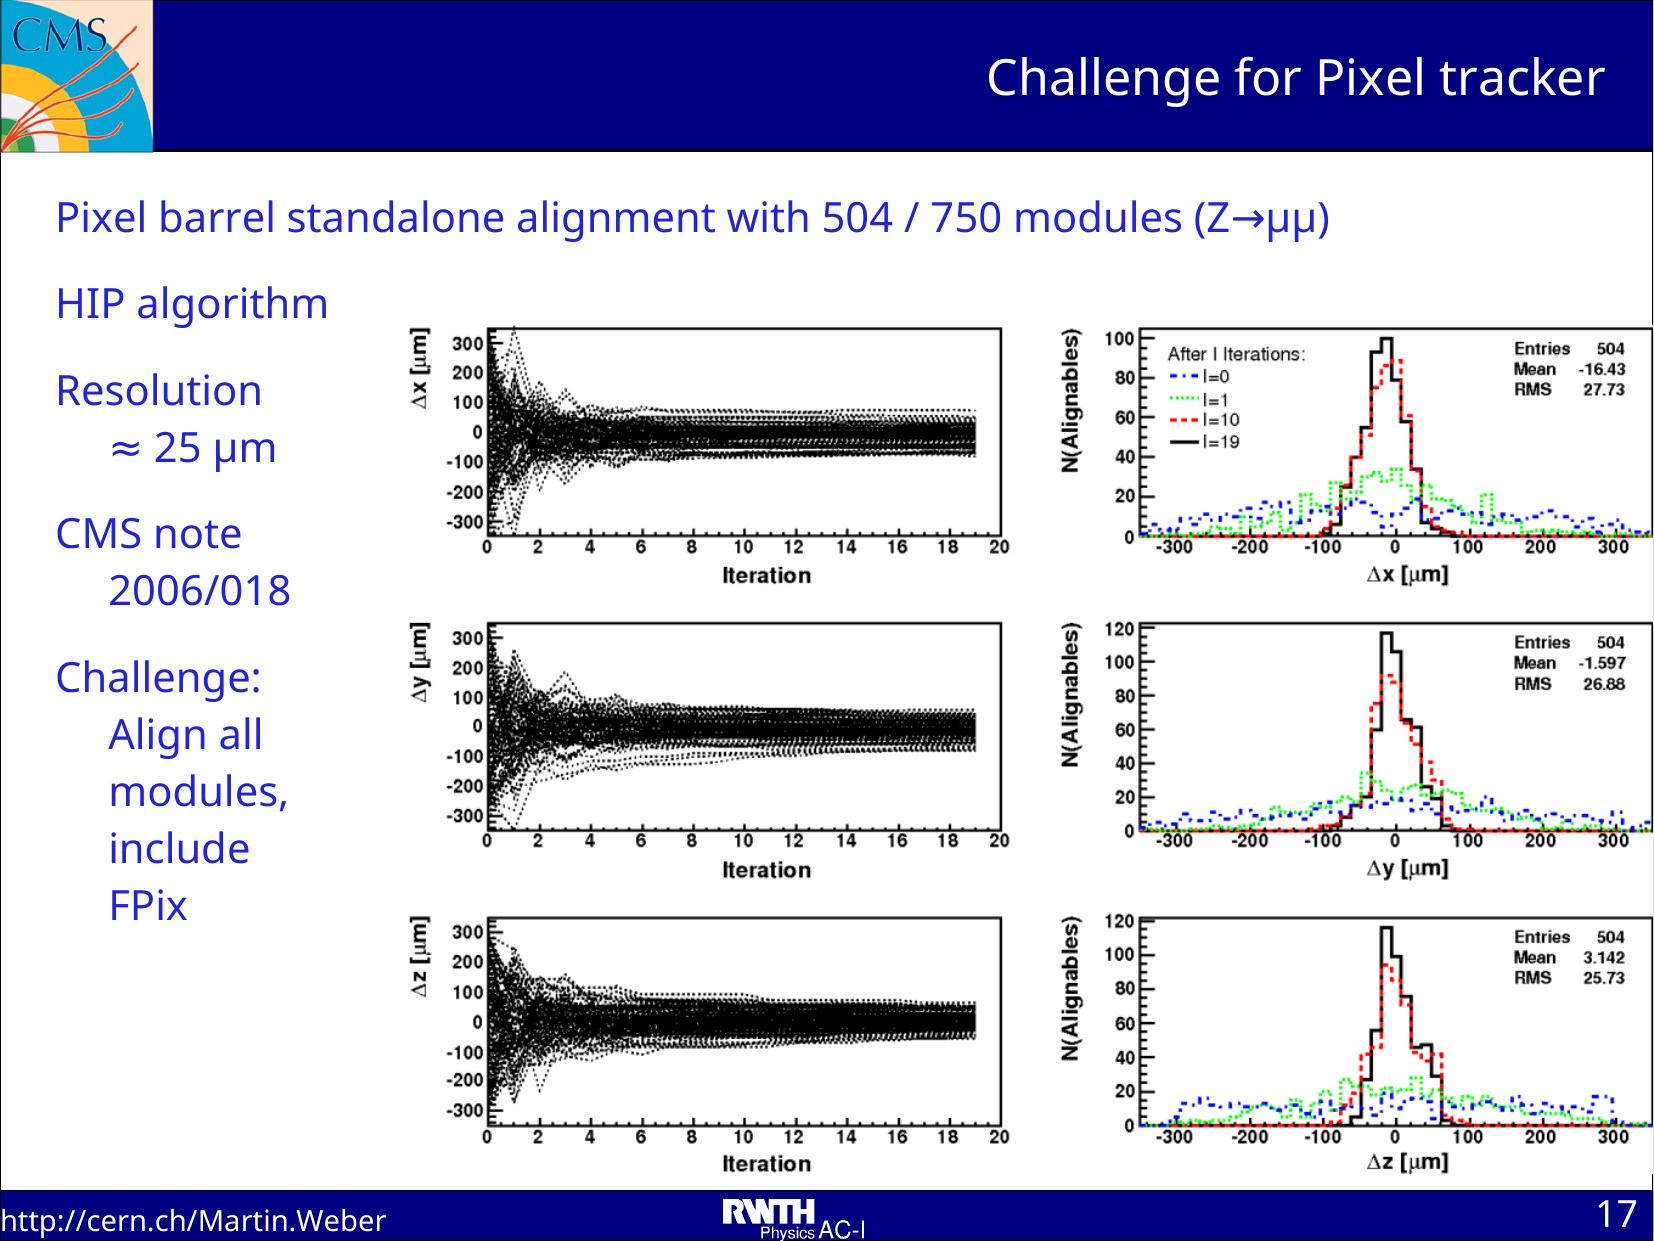

# Challenge for Pixel tracker
Pixel barrel standalone alignment with 504 / 750 modules (Z→µµ)
HIP algorithm
Resolution
≈ 25 µm
CMS note
2006/018
Challenge:
Align all
modules,
include
FPix